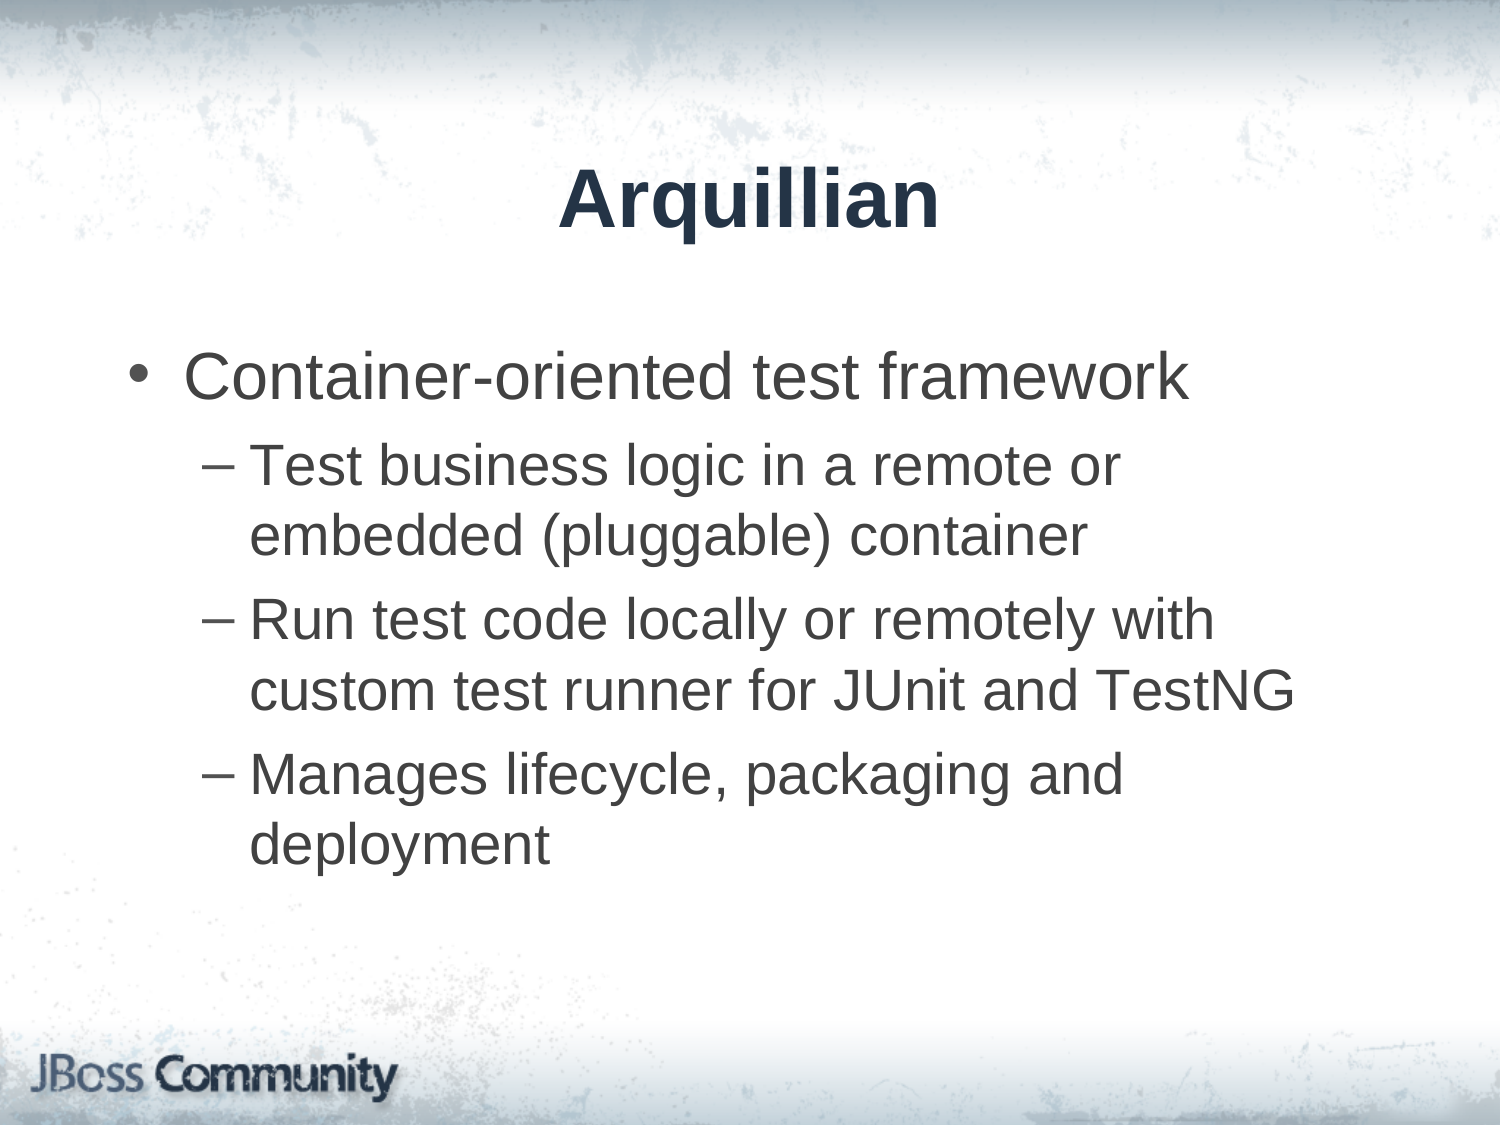

# Arquillian
Container-oriented test framework
Test business logic in a remote or embedded (pluggable) container
Run test code locally or remotely with custom test runner for JUnit and TestNG
Manages lifecycle, packaging and deployment